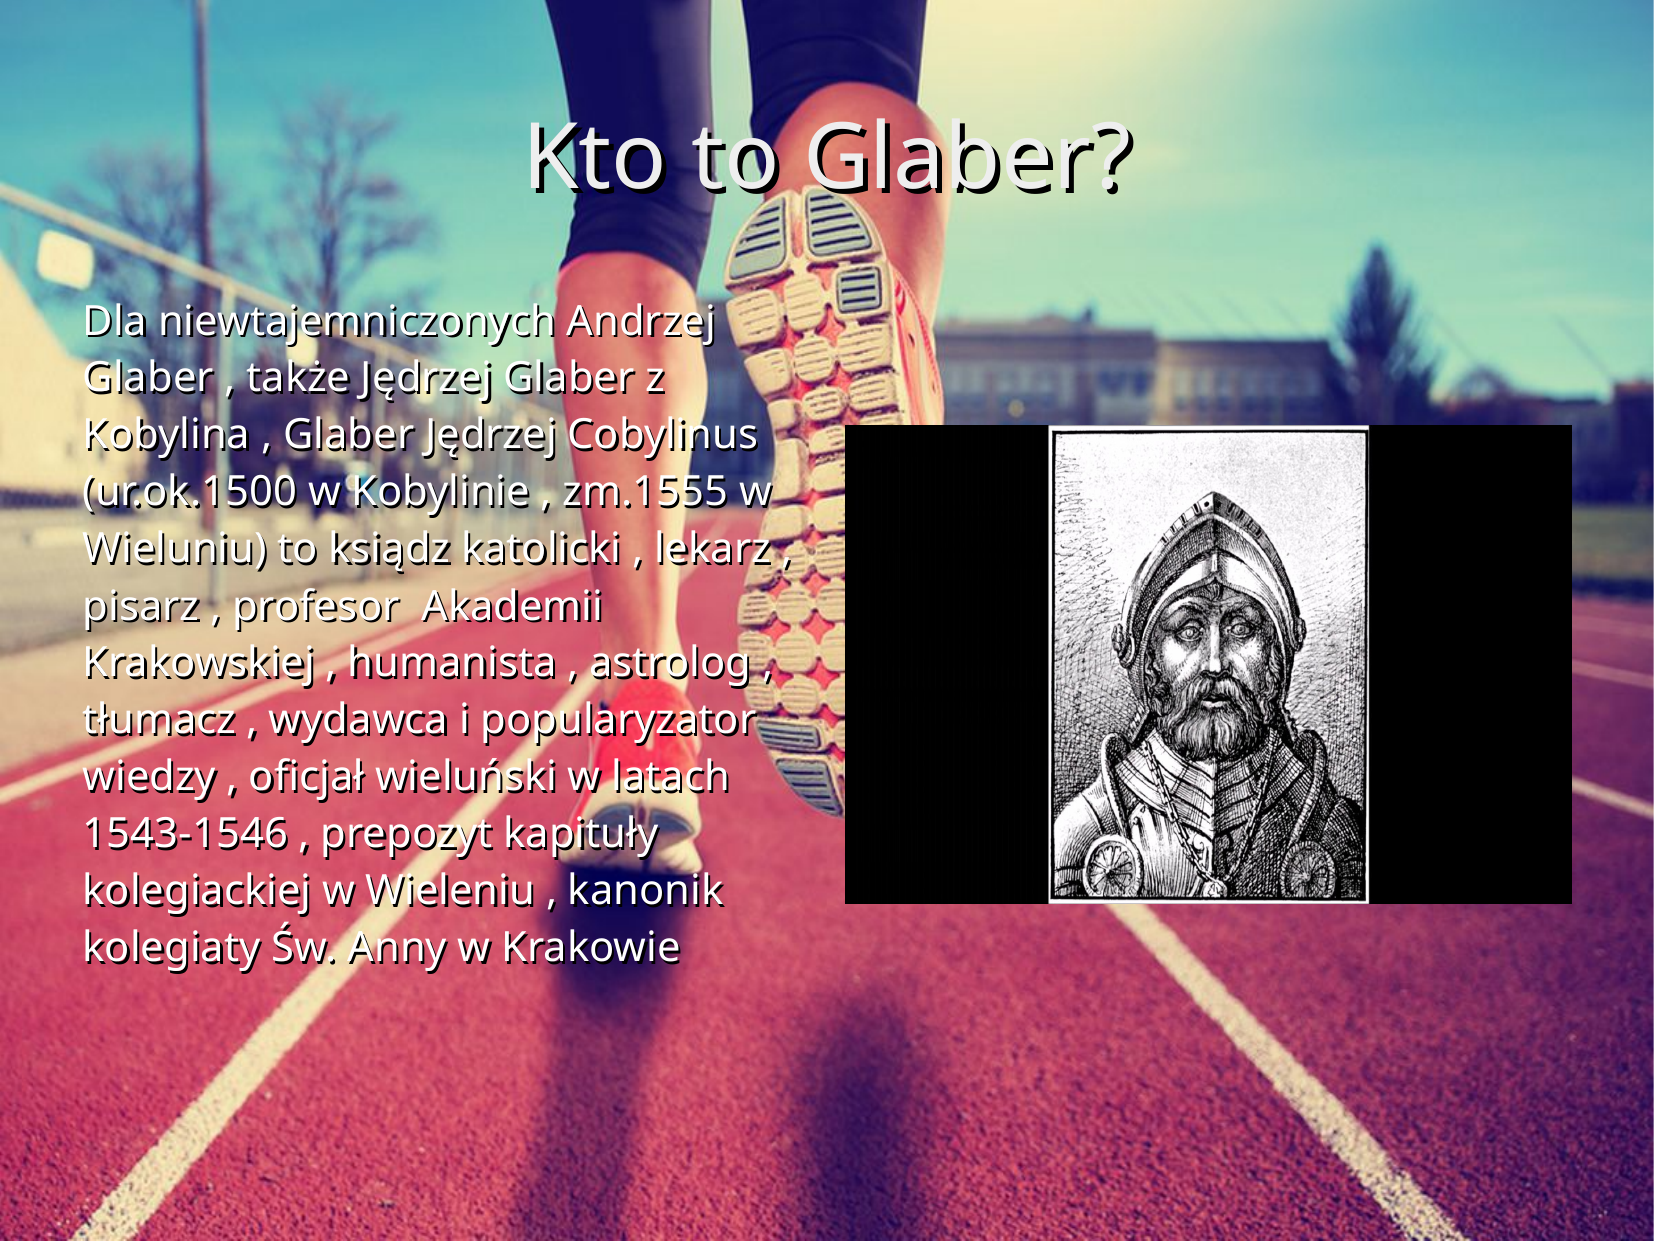

# Kto to Glaber?
Dla niewtajemniczonych Andrzej Glaber , także Jędrzej Glaber z Kobylina , Glaber Jędrzej Cobylinus (ur.ok.1500 w Kobylinie , zm.1555 w Wieluniu) to ksiądz katolicki , lekarz , pisarz , profesor Akademii Krakowskiej , humanista , astrolog , tłumacz , wydawca i popularyzator wiedzy , oficjał wieluński w latach 1543-1546 , prepozyt kapituły kolegiackiej w Wieleniu , kanonik kolegiaty Św. Anny w Krakowie